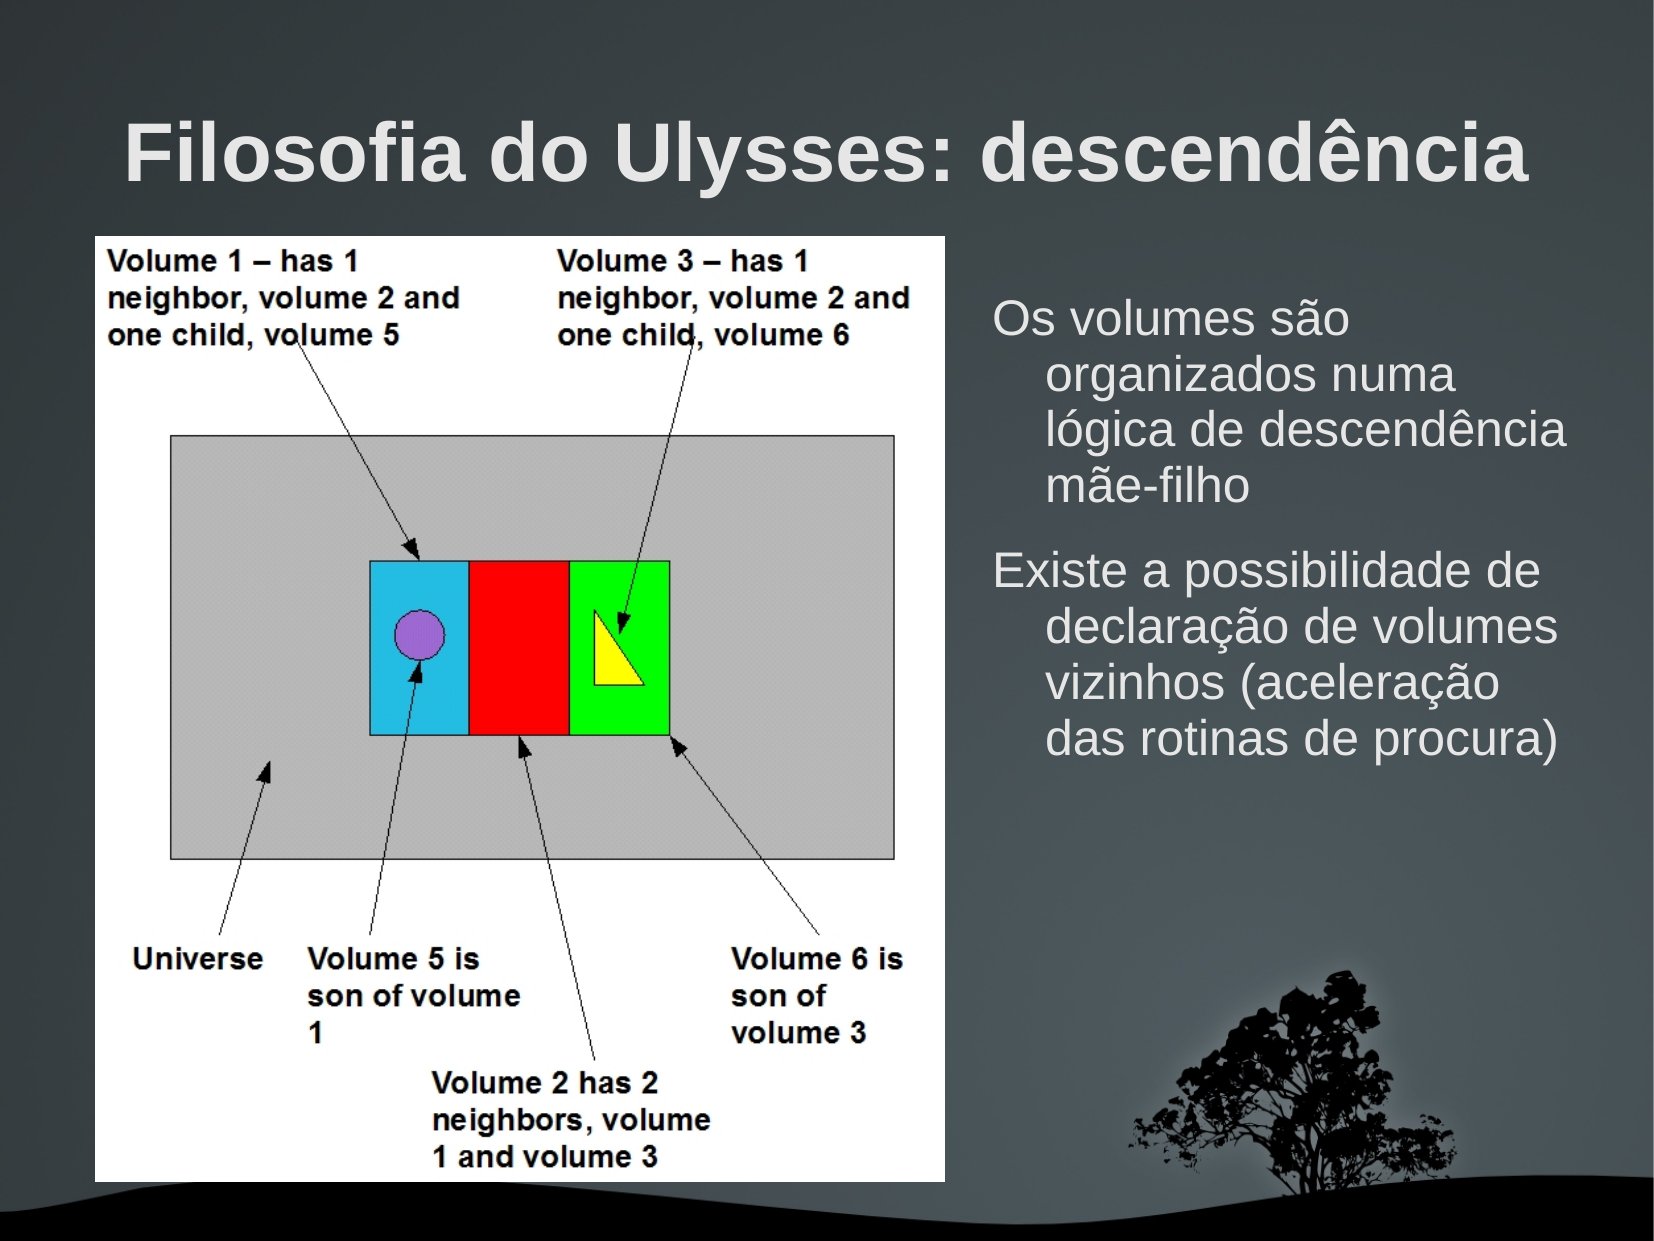

# Filosofia do Ulysses: descendência
Os volumes são organizados numa lógica de descendência mãe-filho
Existe a possibilidade de declaração de volumes vizinhos (aceleração das rotinas de procura)